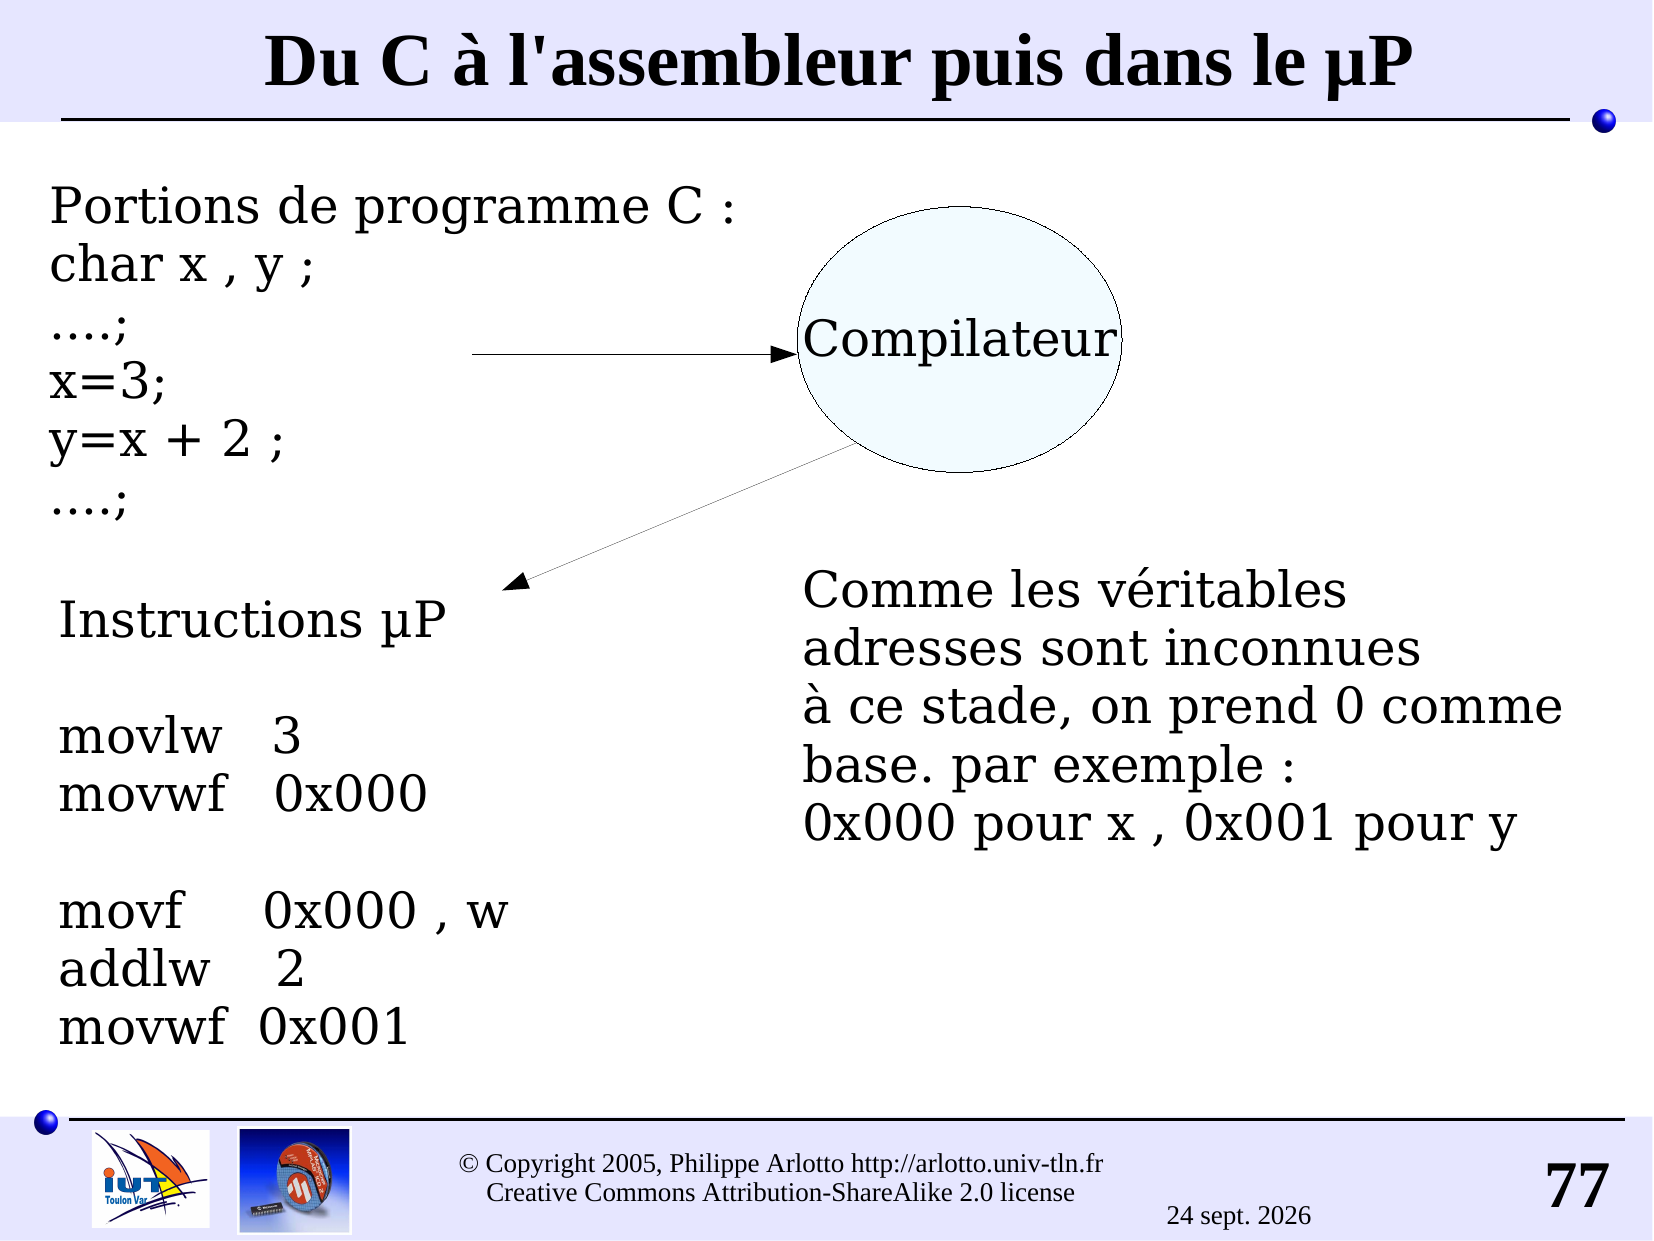

# Du C à l'assembleur puis dans le µP
Portions de programme C :
char x , y ;
....;
x=3;
y=x + 2 ;
....;
Compilateur
Comme les véritables
adresses sont inconnues
à ce stade, on prend 0 comme
base. par exemple :
0x000 pour x , 0x001 pour y
Instructions µP
movlw 3
movwf 0x000
movf 0x000 , w
addlw 2
movwf 0x001